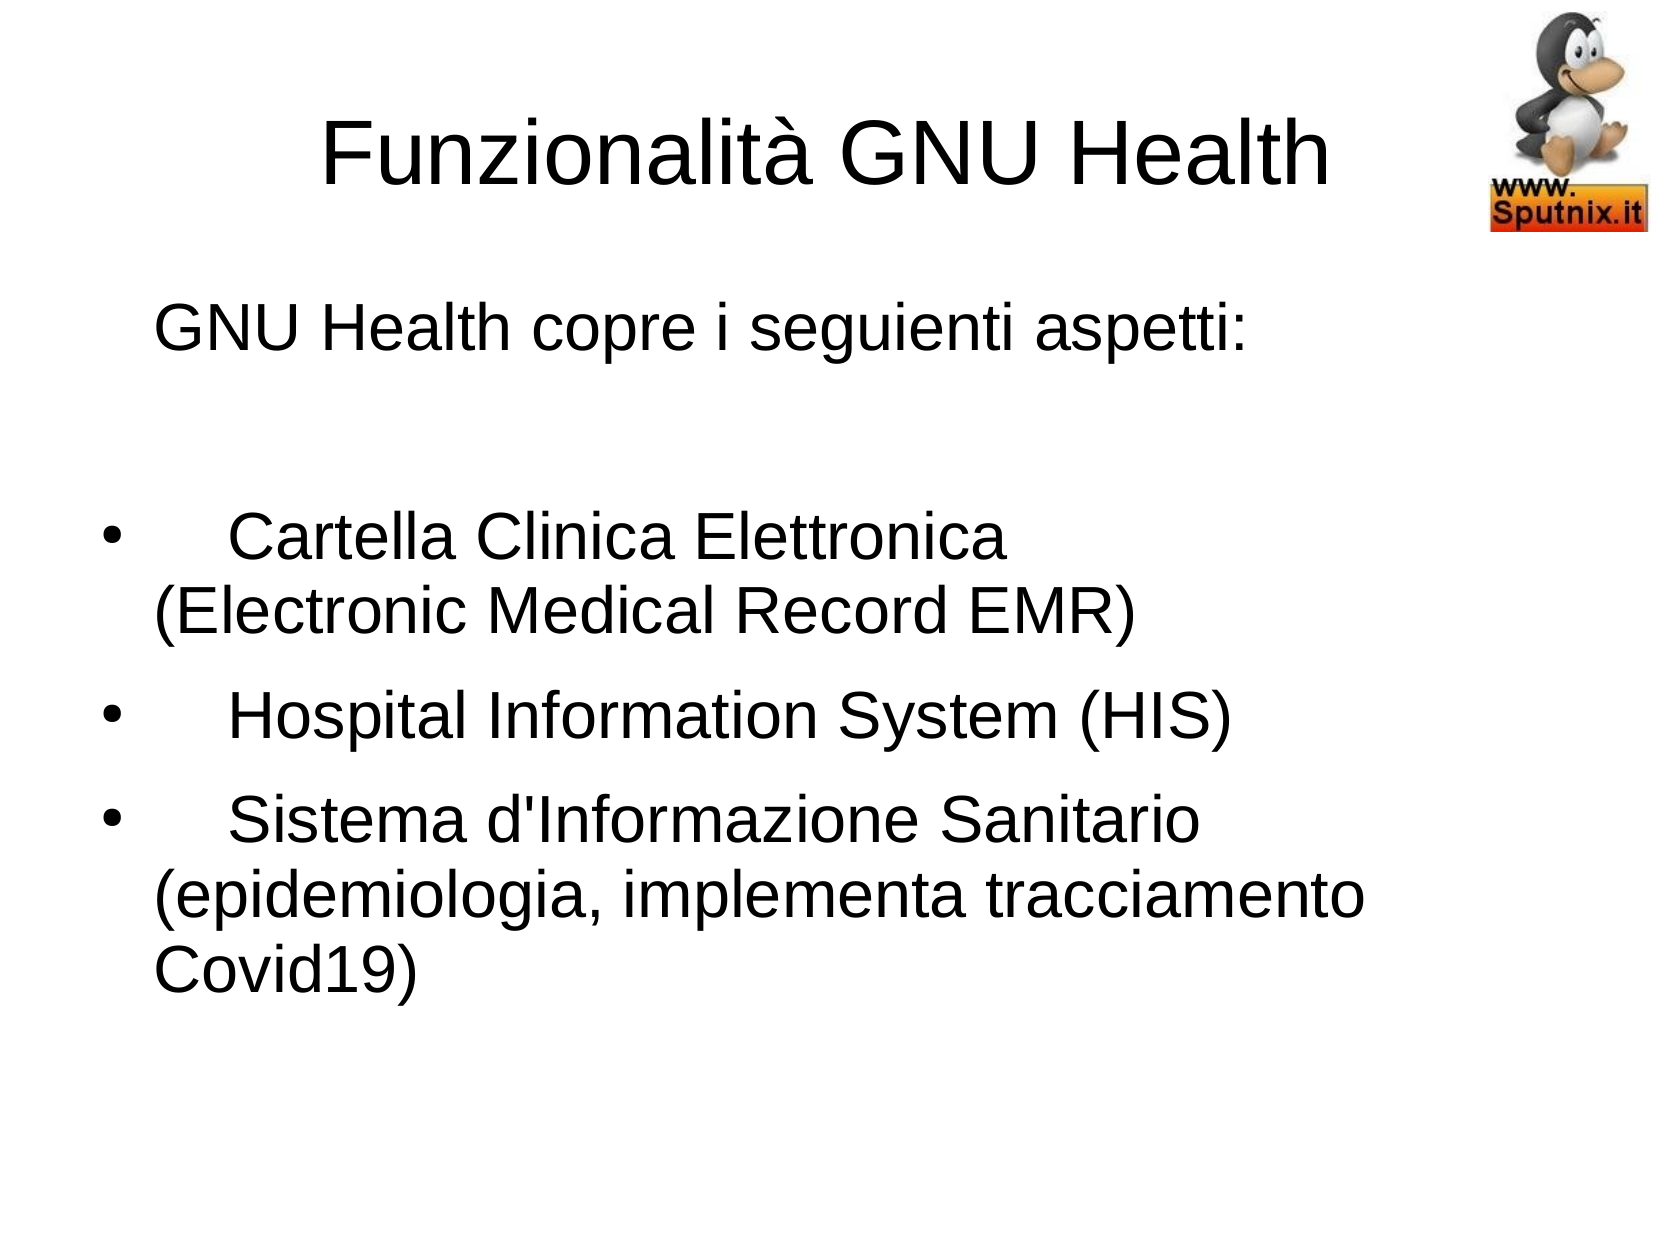

# Funzionalità GNU Health
GNU Health copre i seguienti aspetti:
 Cartella Clinica Elettronica
(Electronic Medical Record EMR)
 Hospital Information System (HIS)
 Sistema d'Informazione Sanitario (epidemiologia, implementa tracciamento Covid19)